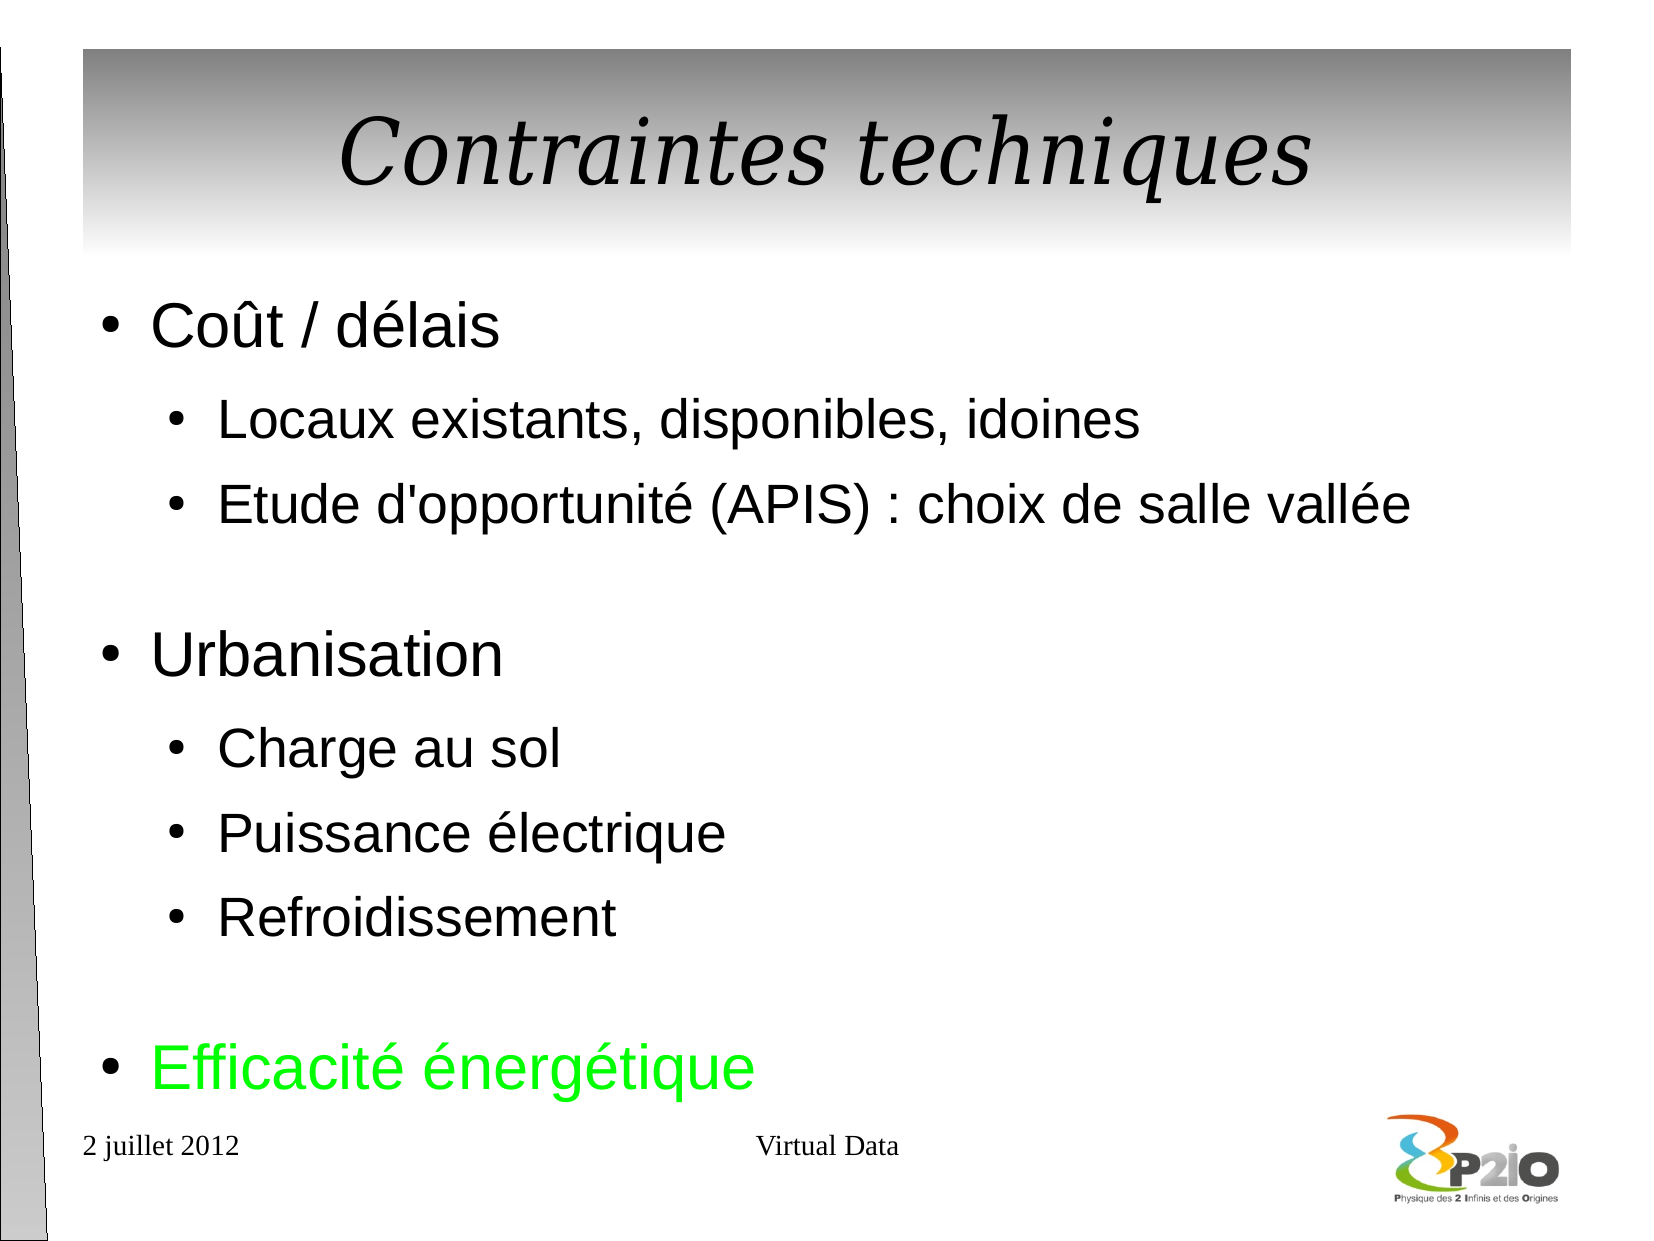

# Contraintes techniques
Coût / délais
Locaux existants, disponibles, idoines
Etude d'opportunité (APIS) : choix de salle vallée
Urbanisation
Charge au sol
Puissance électrique
Refroidissement
Efficacité énergétique